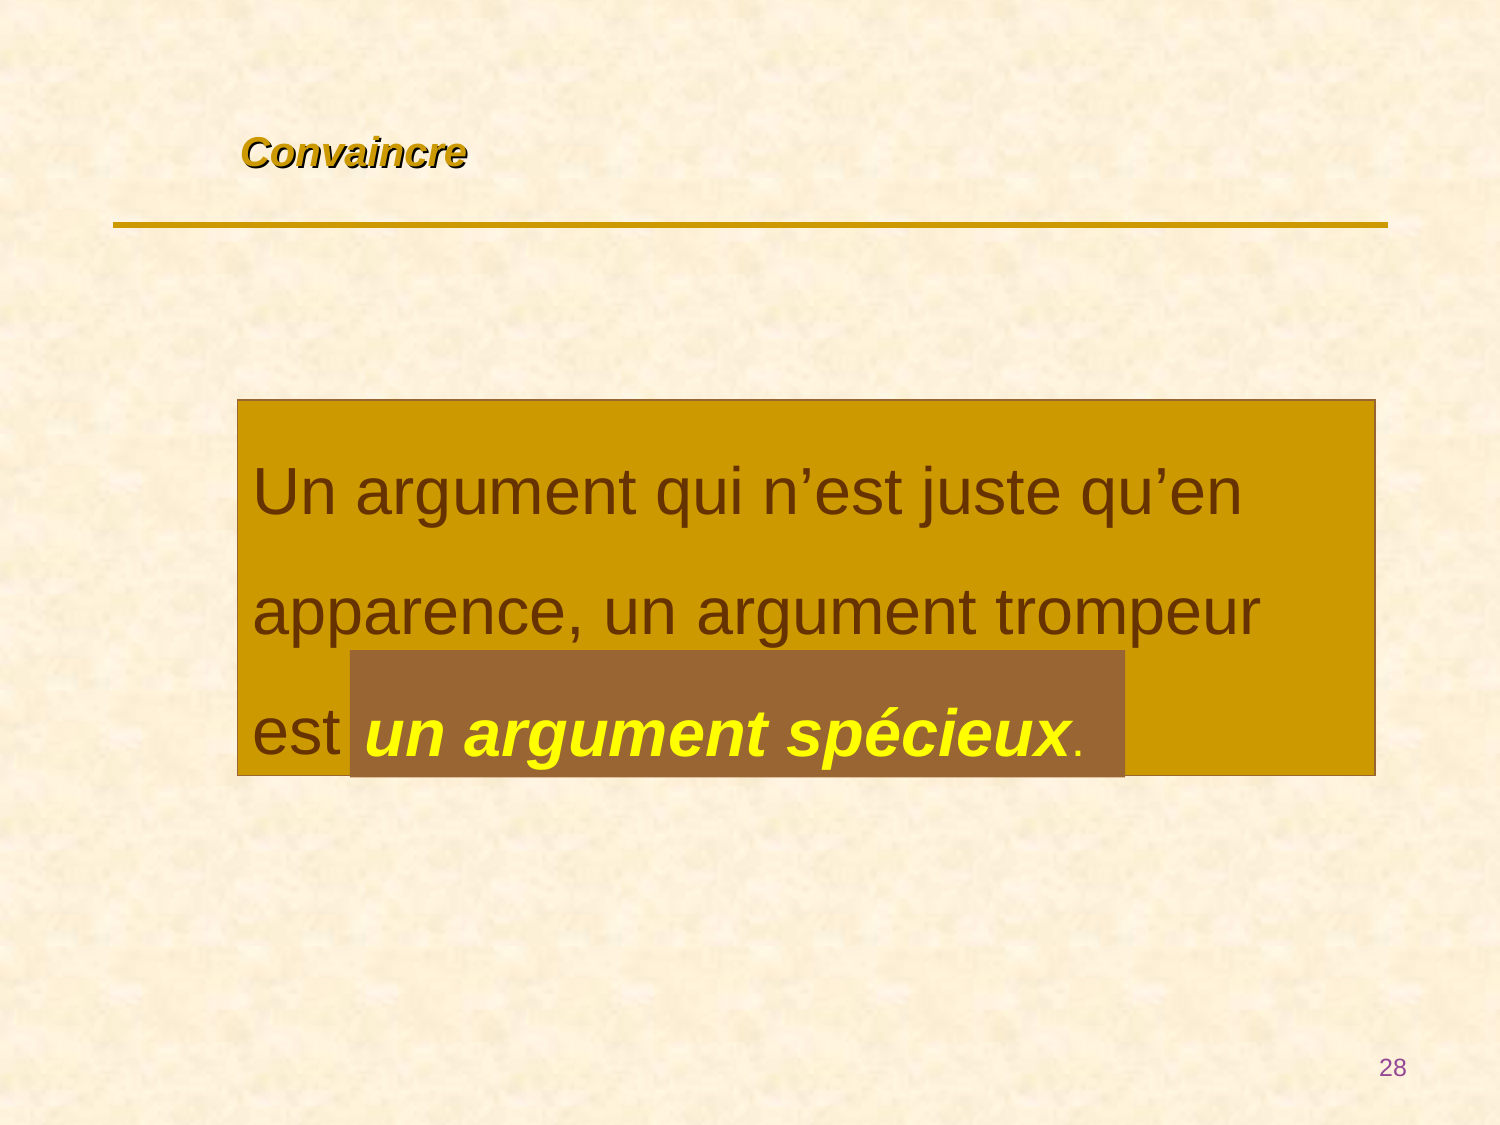

Convaincre
Un argument qui n’est juste qu’en apparence, un argument trompeur
est un argument	…
un argument spécieux.
28